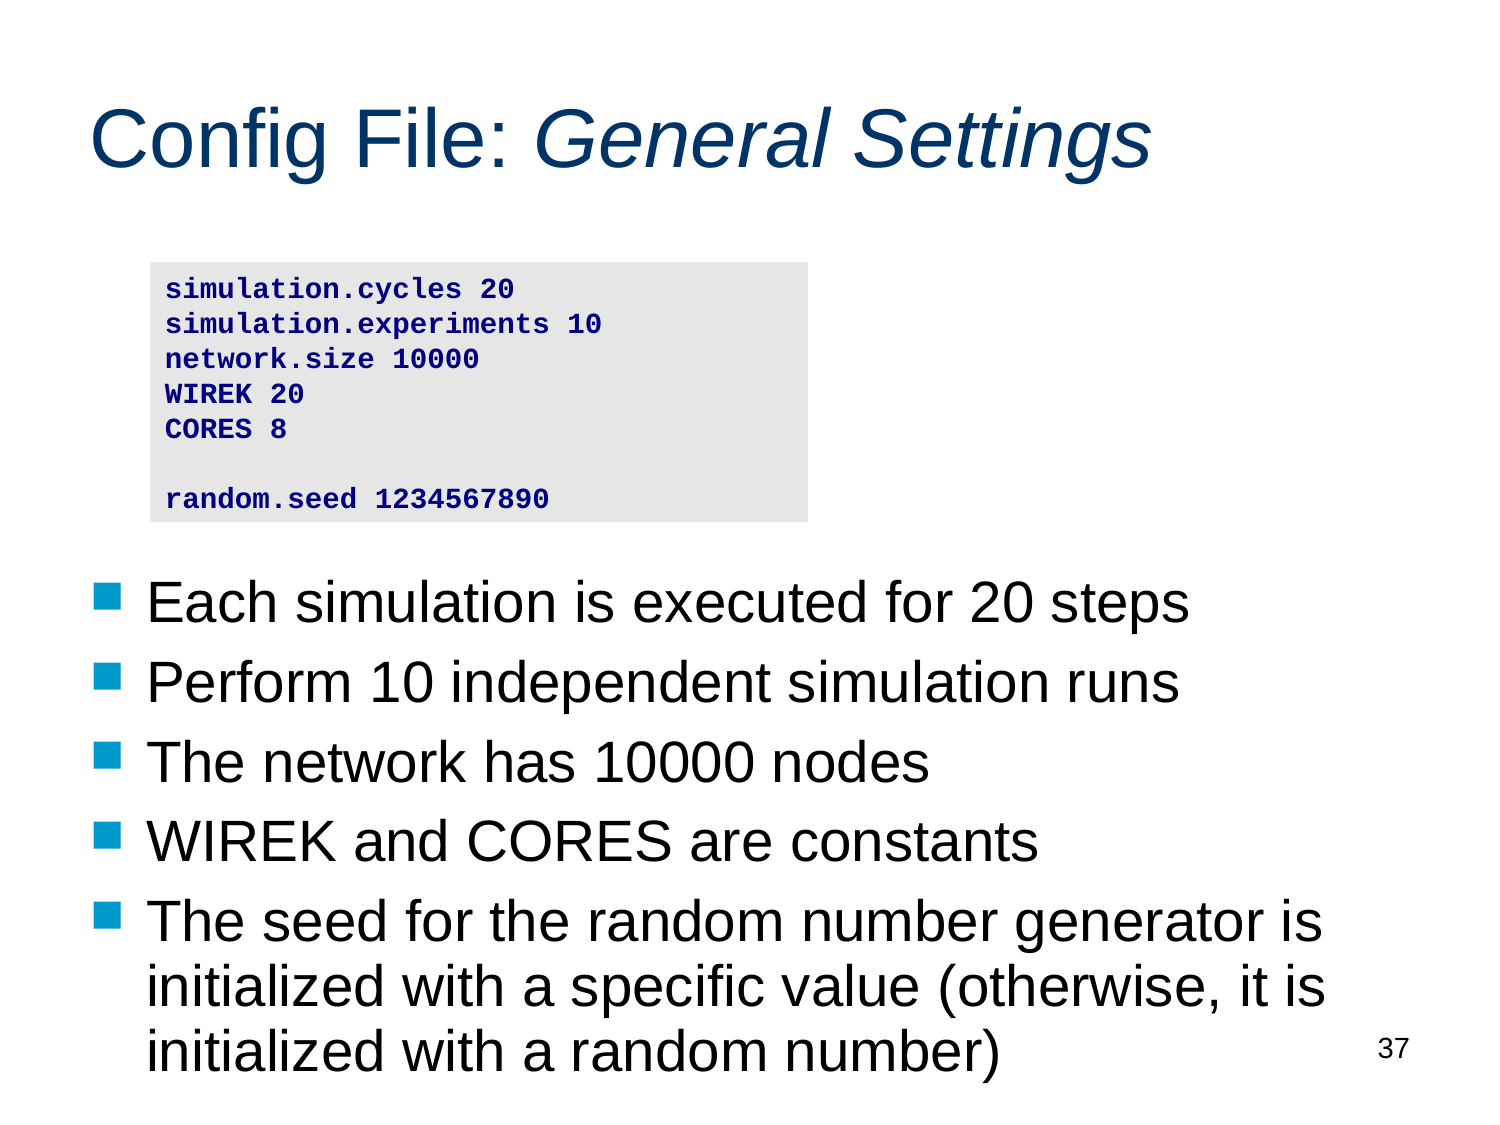

# Config File: General Settings
simulation.cycles 20
simulation.experiments 10
network.size 10000
WIREK 20
CORES 8
random.seed 1234567890
Each simulation is executed for 20 steps
Perform 10 independent simulation runs
The network has 10000 nodes
WIREK and CORES are constants
The seed for the random number generator is initialized with a specific value (otherwise, it is initialized with a random number)
37